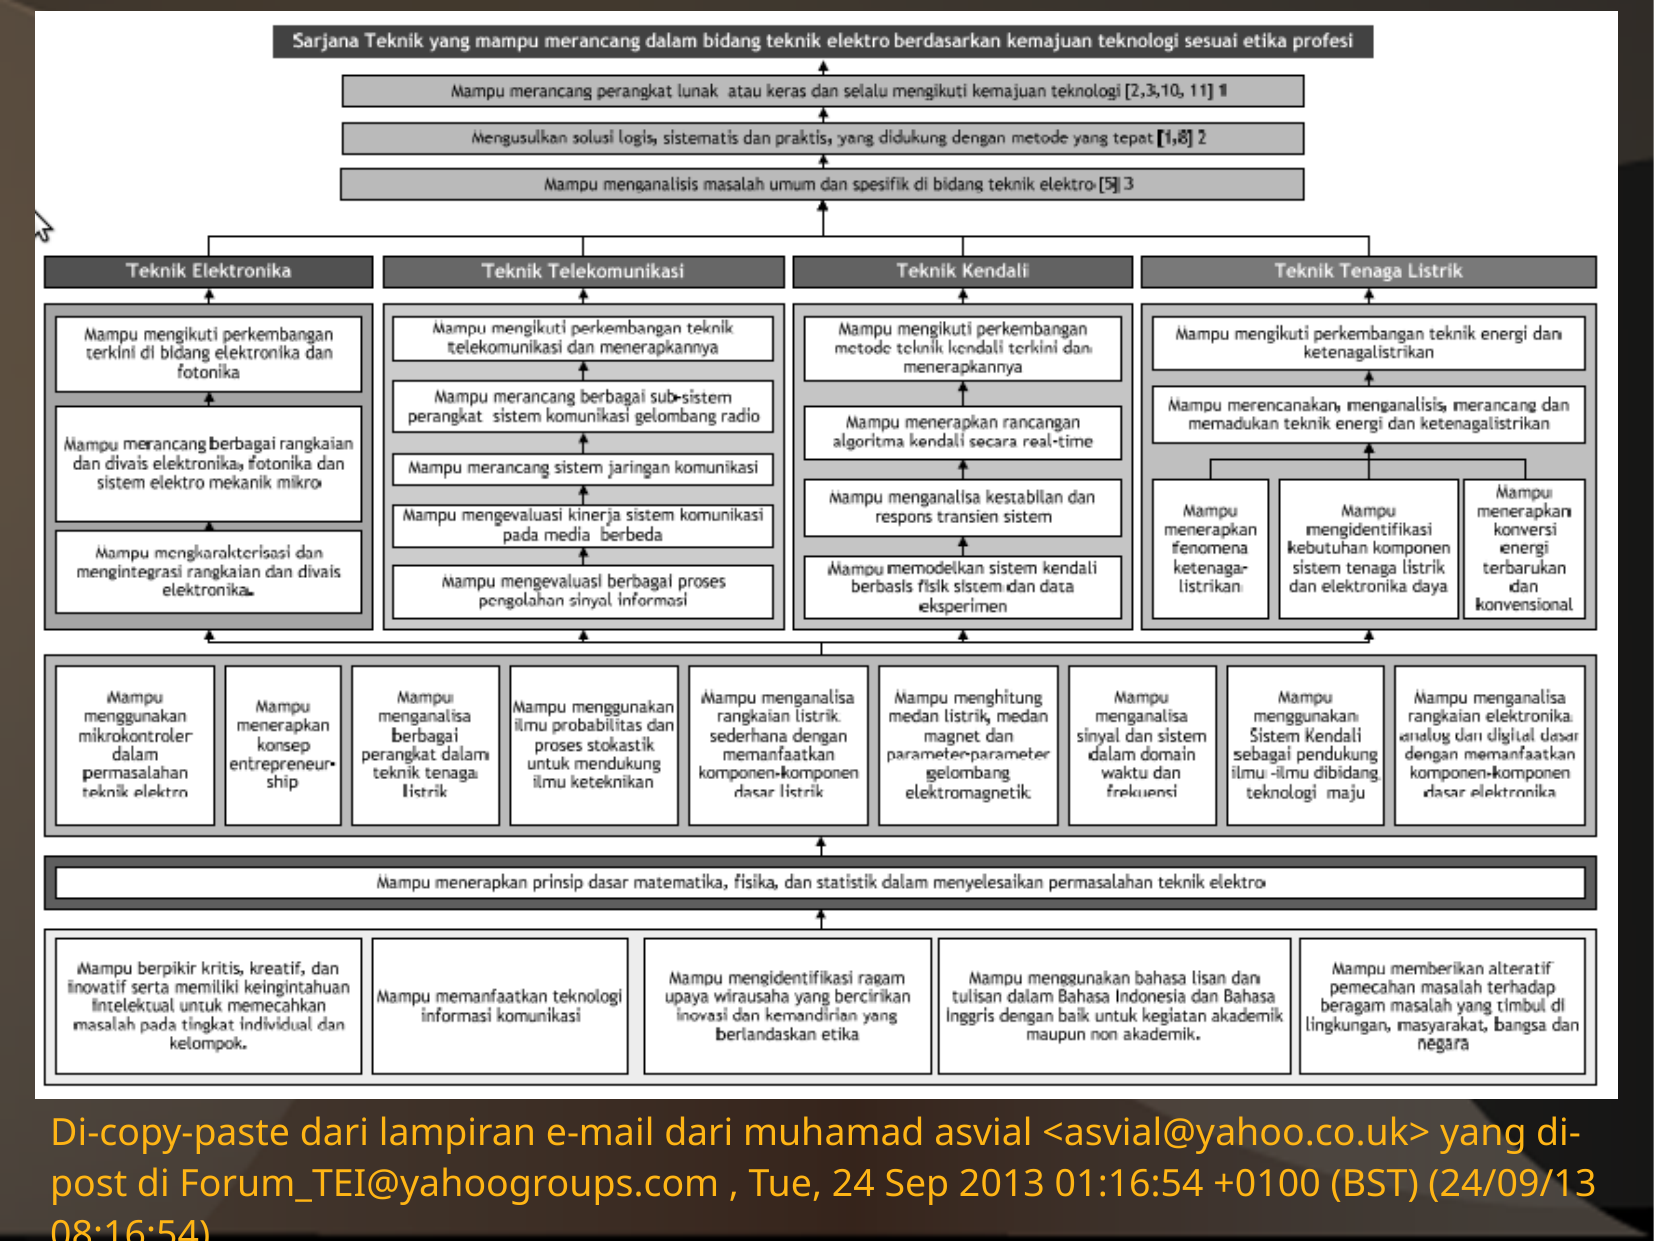

Di-copy-paste dari lampiran e-mail dari muhamad asvial <asvial@yahoo.co.uk> yang di-post di Forum_TEI@yahoogroups.com , Tue, 24 Sep 2013 01:16:54 +0100 (BST) (24/09/13 08:16:54)